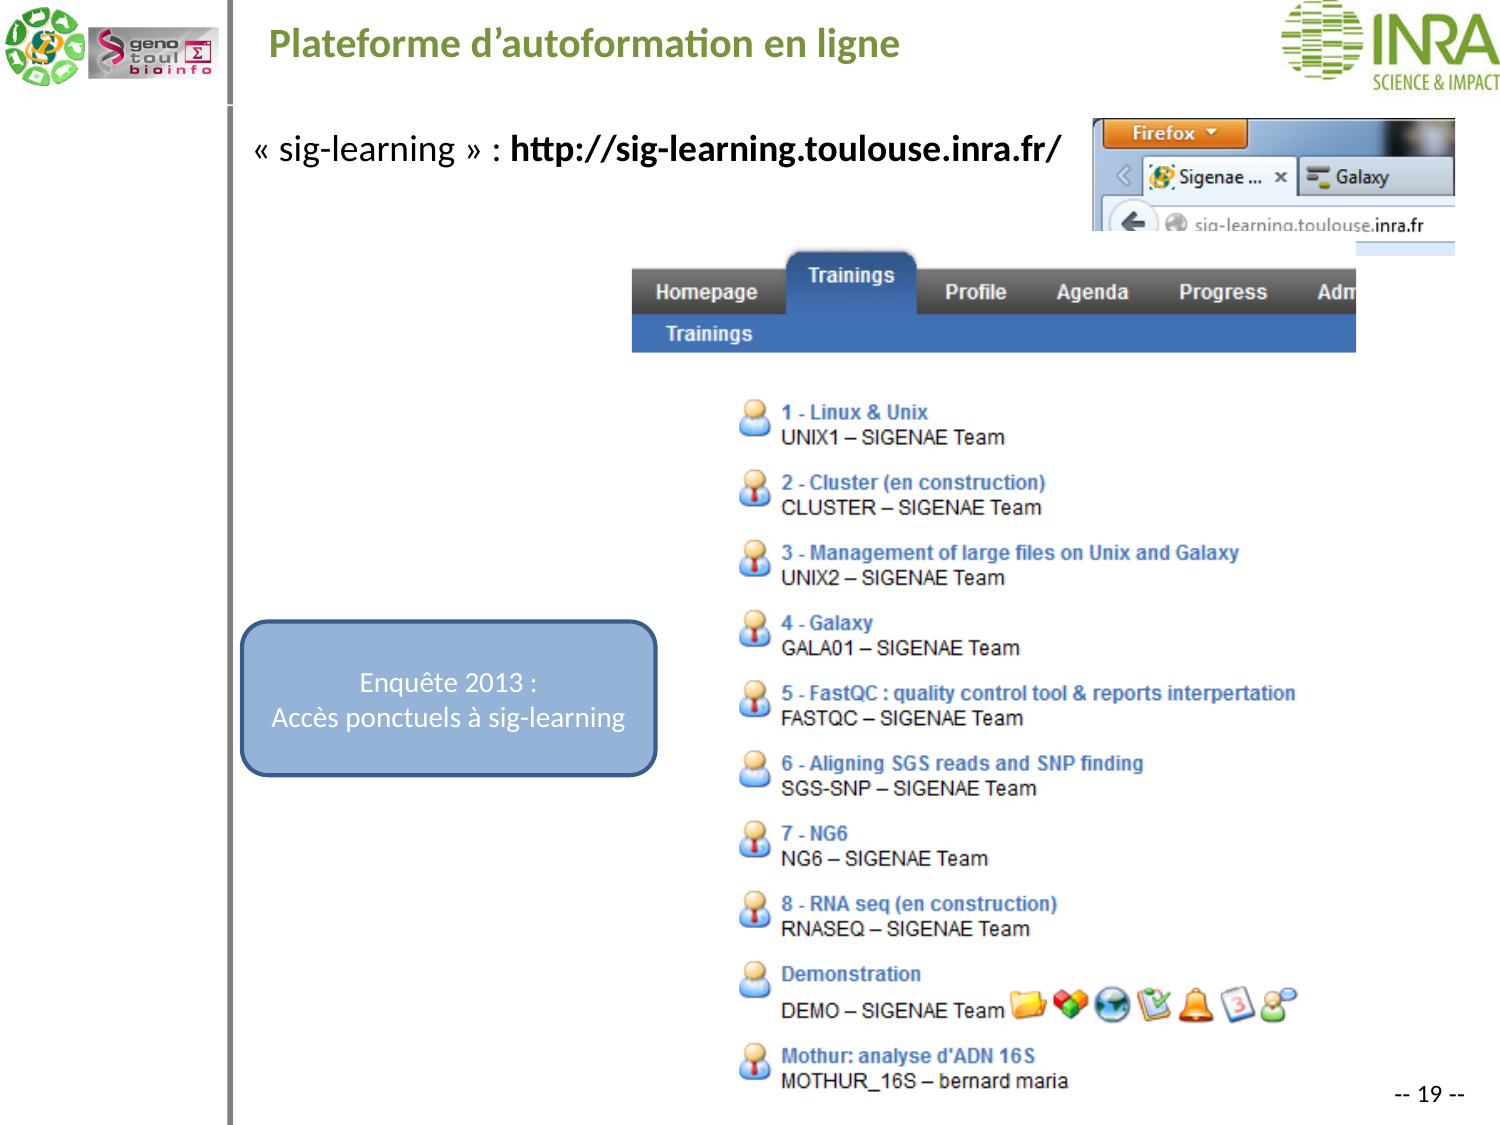

Plateforme d’autoformation en ligne
« sig-learning » : http://sig-learning.toulouse.inra.fr/
Enquête 2013 :
Accès ponctuels à sig-learning